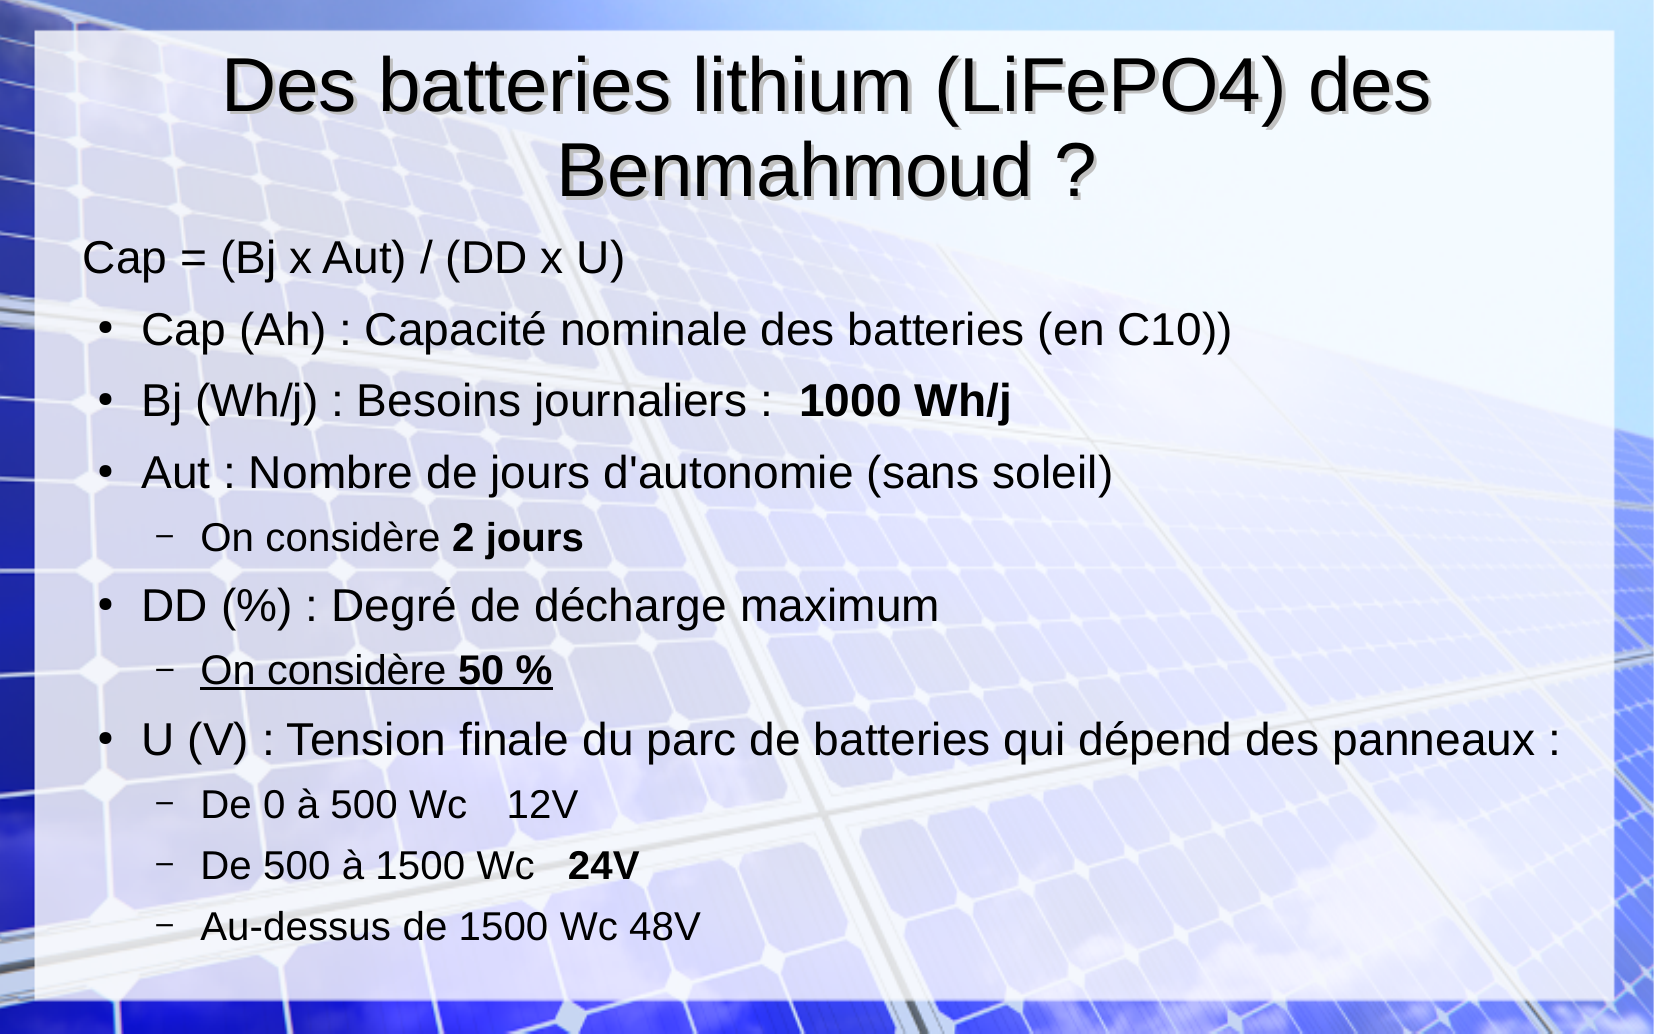

# Des batteries lithium (LiFePO4) des Benmahmoud ?
Cap = (Bj x Aut) / (DD x U)
Cap (Ah) : Capacité nominale des batteries (en C10))
Bj (Wh/j) : Besoins journaliers : 1000 Wh/j
Aut : Nombre de jours d'autonomie (sans soleil)
On considère 2 jours
DD (%) : Degré de décharge maximum
On considère 50 %
U (V) : Tension finale du parc de batteries qui dépend des panneaux :
De 0 à 500 Wc					12V
De 500 à 1500 Wc	24V
Au-dessus de 1500 Wc			48V